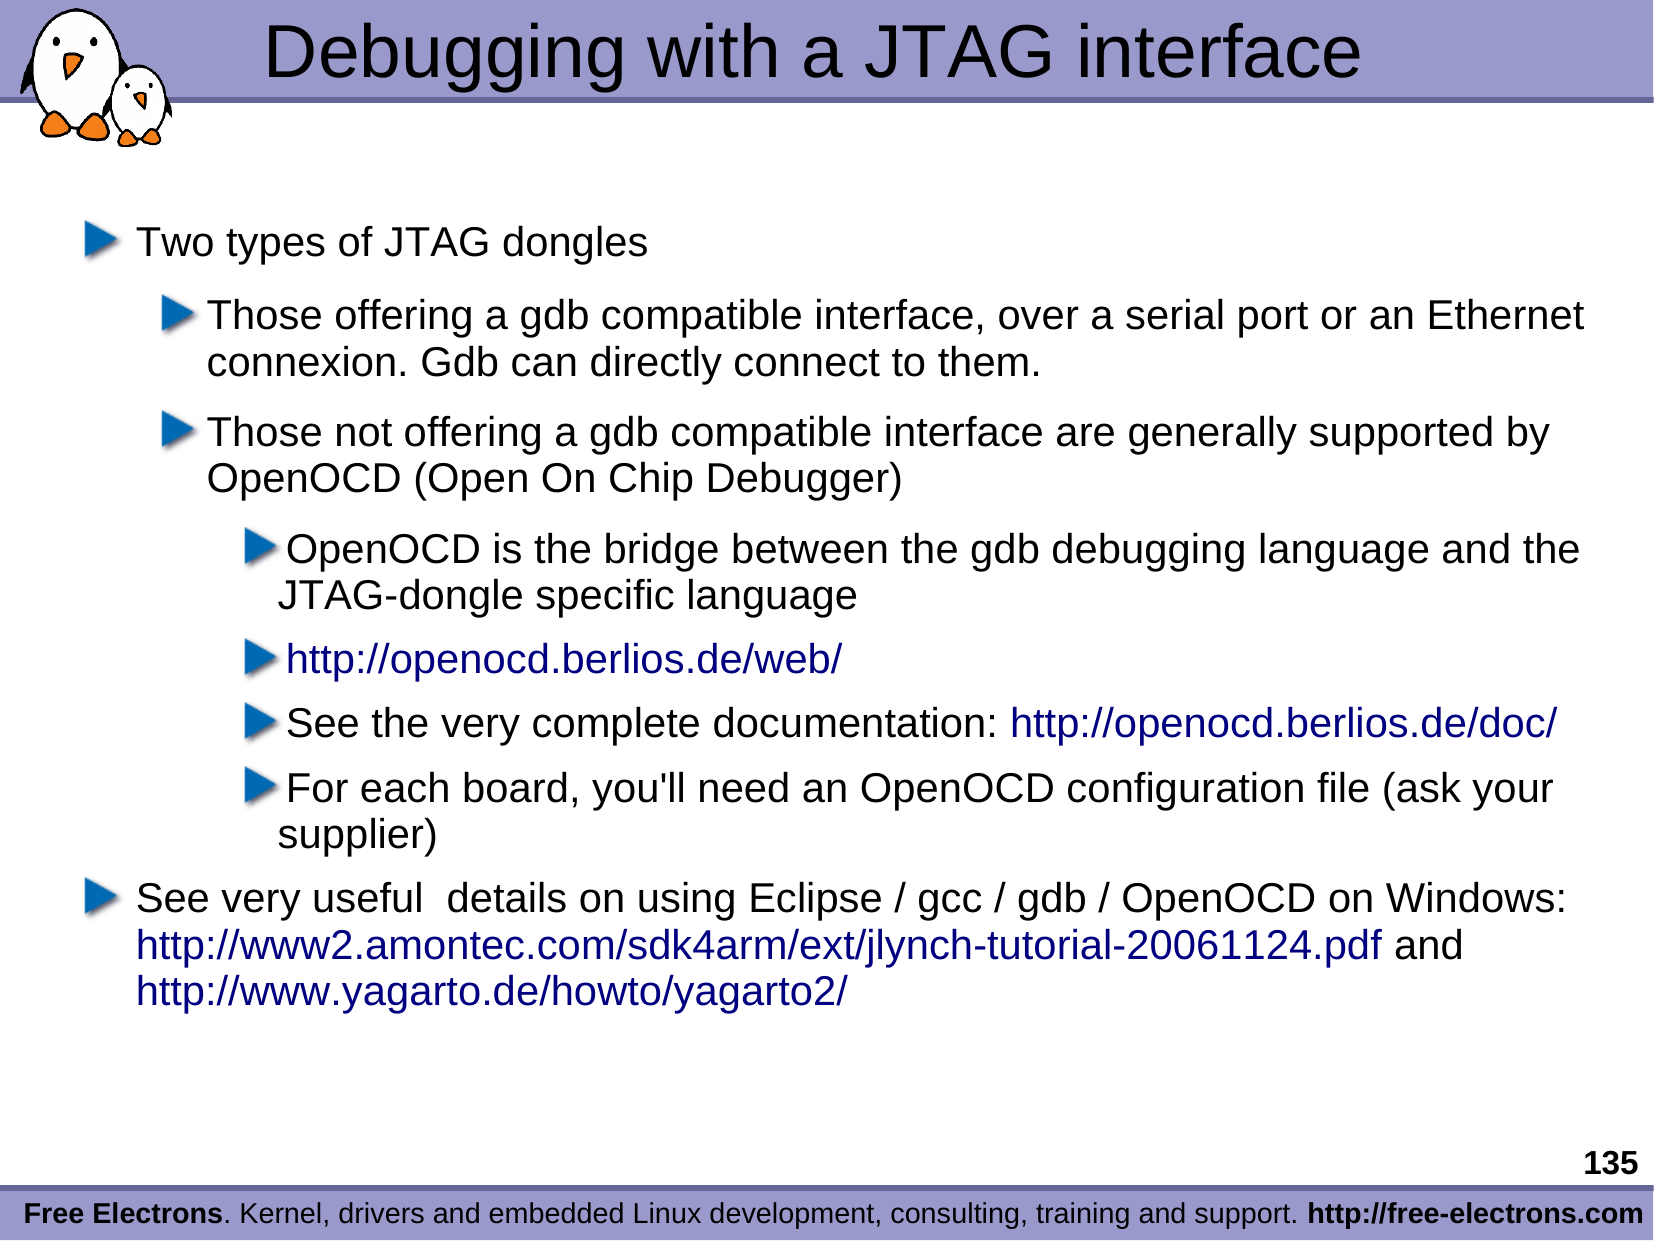

# Debugging with a JTAG interface
Two types of JTAG dongles
Those offering a gdb compatible interface, over a serial port or an Ethernet connexion. Gdb can directly connect to them.
Those not offering a gdb compatible interface are generally supported by OpenOCD (Open On Chip Debugger)
OpenOCD is the bridge between the gdb debugging language and the JTAG-dongle specific language
http://openocd.berlios.de/web/
See the very complete documentation: http://openocd.berlios.de/doc/
For each board, you'll need an OpenOCD configuration file (ask your supplier)
See very useful details on using Eclipse / gcc / gdb / OpenOCD on Windows: http://www2.amontec.com/sdk4arm/ext/jlynch-tutorial-20061124.pdf and http://www.yagarto.de/howto/yagarto2/